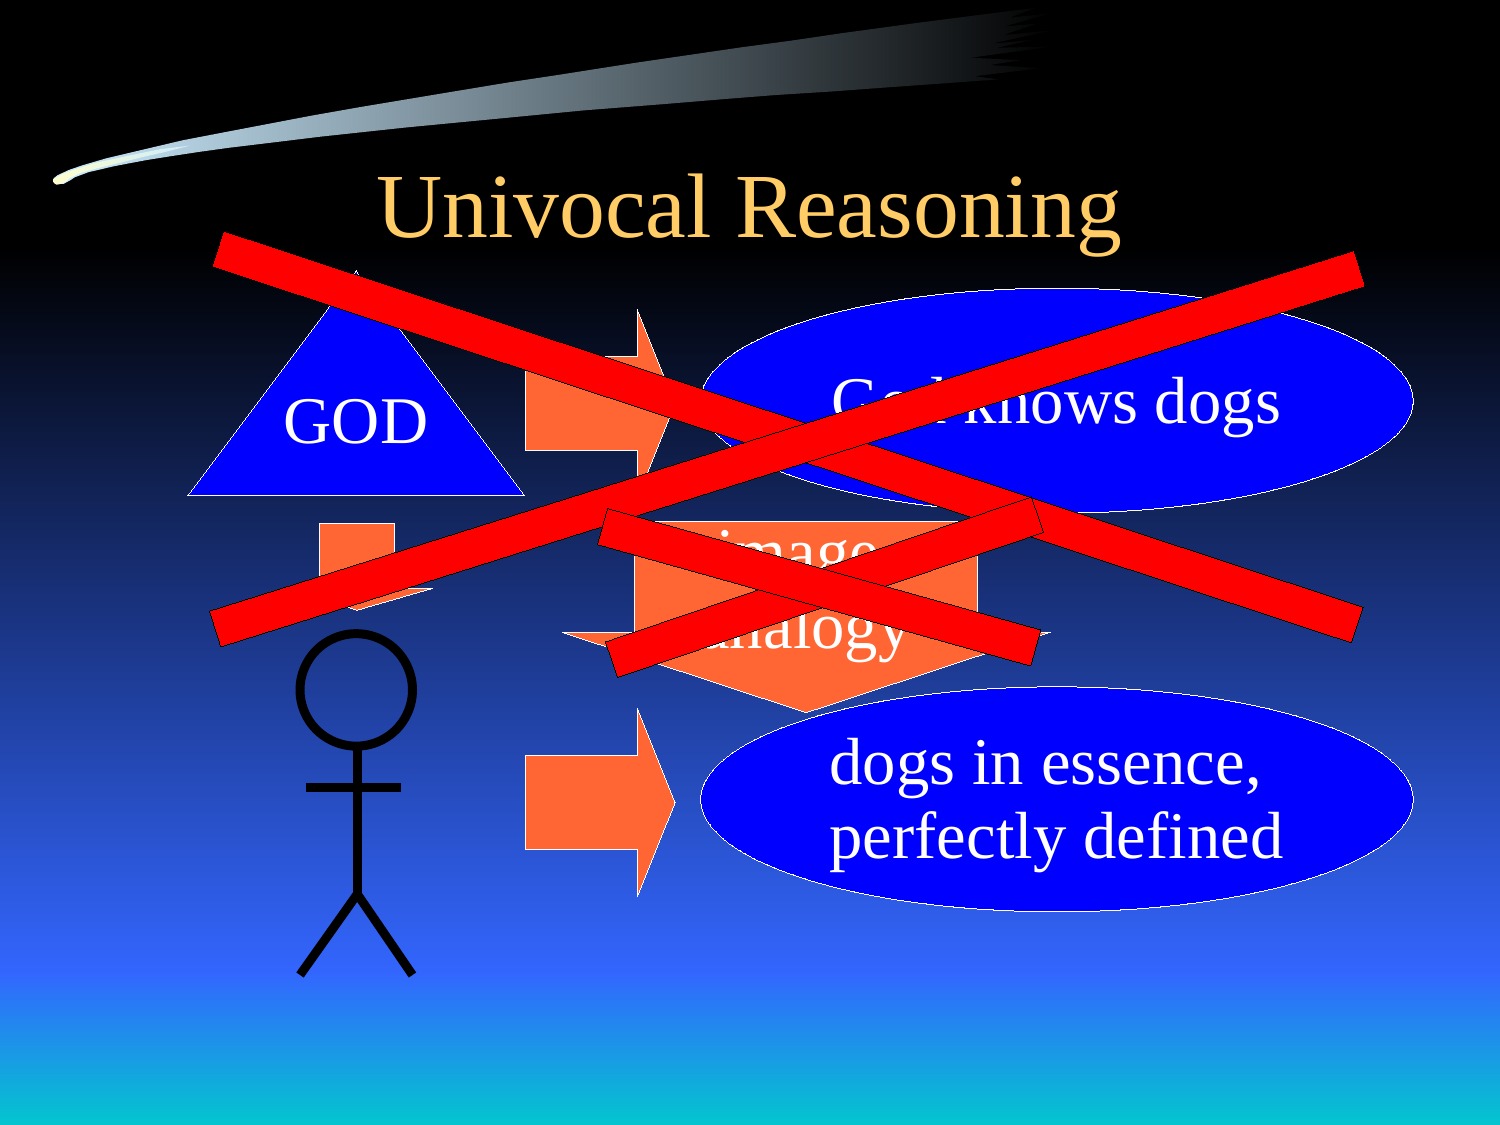

# Univocal Reasoning
GOD
God knows dogs
image,
analogy
dogs in essence,
perfectly defined